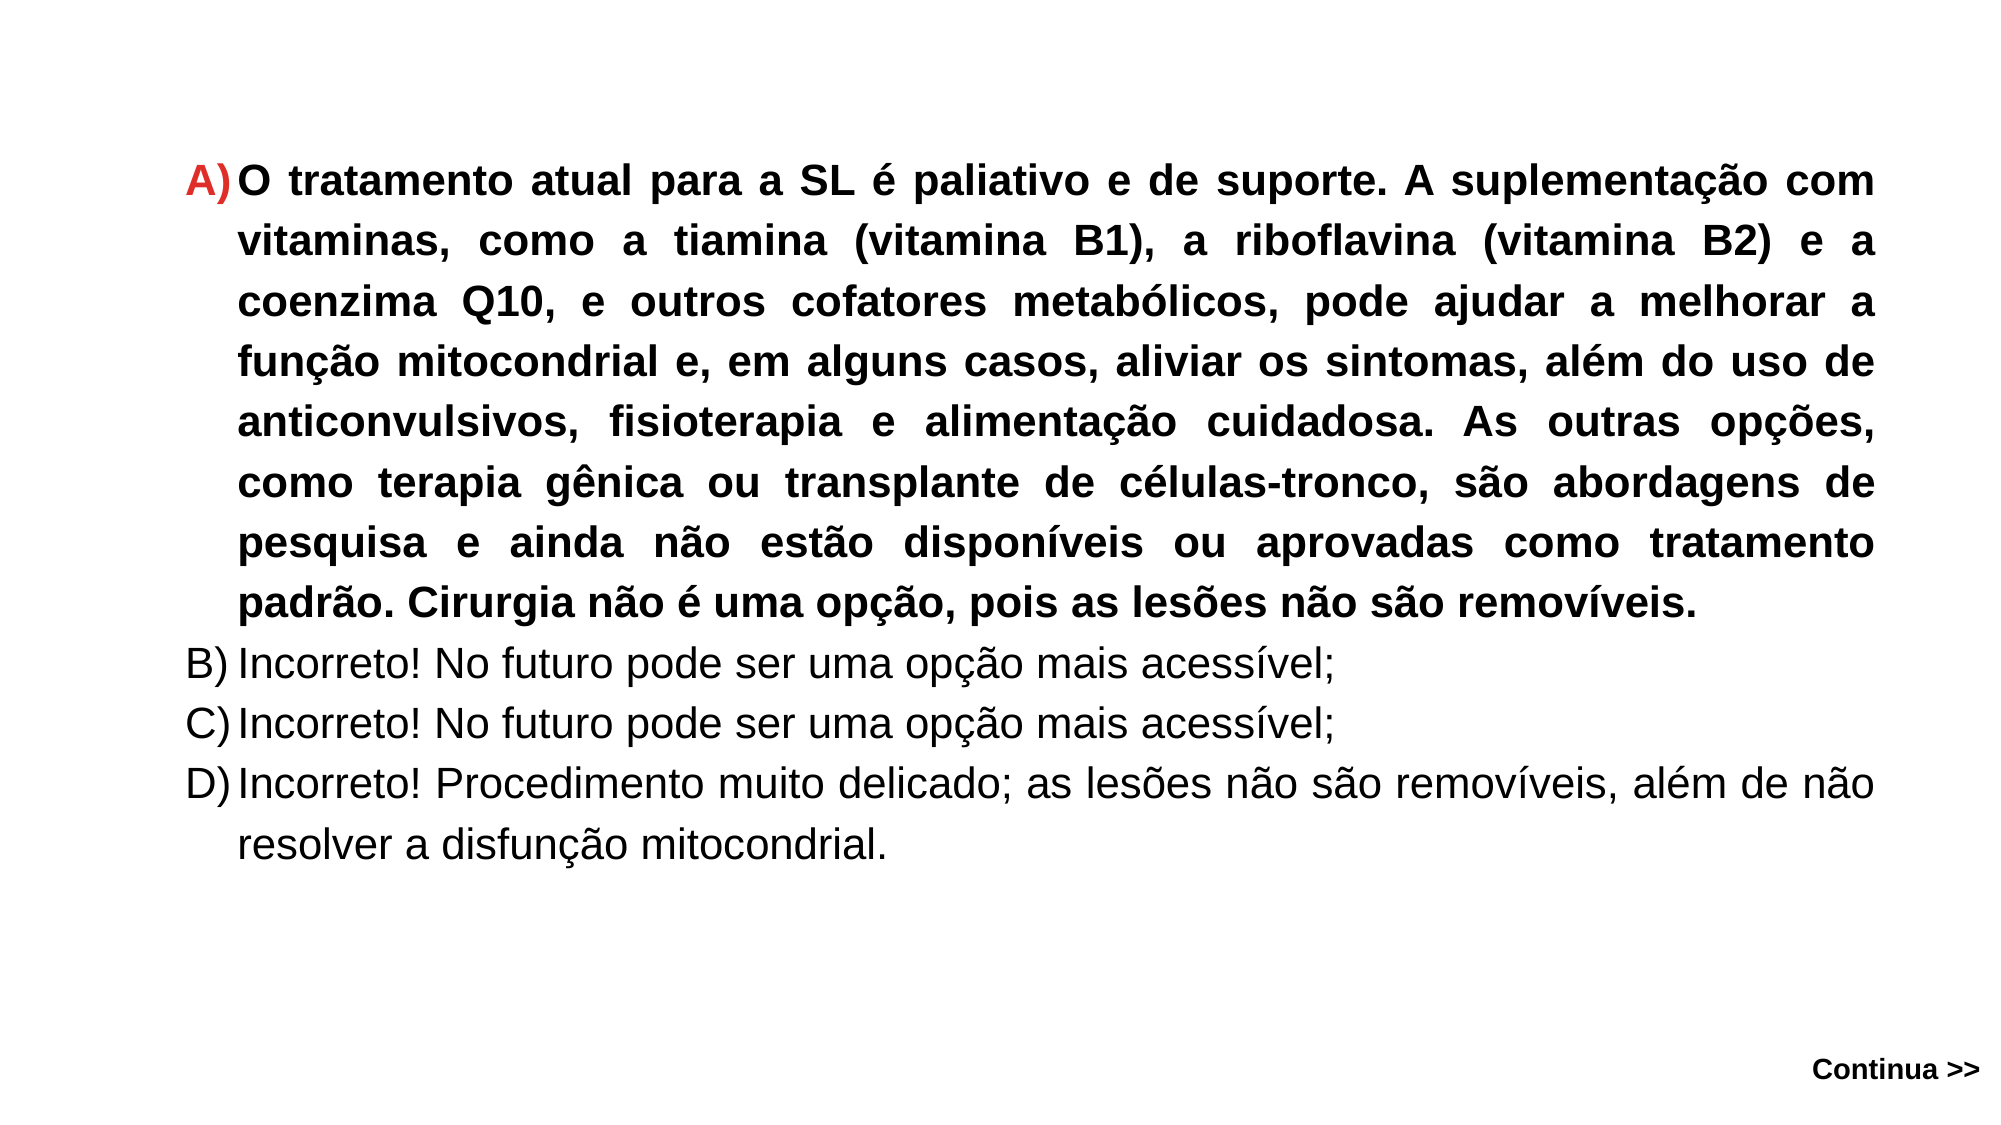

O tratamento atual para a SL é paliativo e de suporte. A suplementação com vitaminas, como a tiamina (vitamina B1), a riboflavina (vitamina B2) e a coenzima Q10, e outros cofatores metabólicos, pode ajudar a melhorar a função mitocondrial e, em alguns casos, aliviar os sintomas, além do uso de anticonvulsivos, fisioterapia e alimentação cuidadosa. As outras opções, como terapia gênica ou transplante de células-tronco, são abordagens de pesquisa e ainda não estão disponíveis ou aprovadas como tratamento padrão. Cirurgia não é uma opção, pois as lesões não são removíveis.
Incorreto! No futuro pode ser uma opção mais acessível;
Incorreto! No futuro pode ser uma opção mais acessível;
Incorreto! Procedimento muito delicado; as lesões não são removíveis, além de não resolver a disfunção mitocondrial.
Continua >>